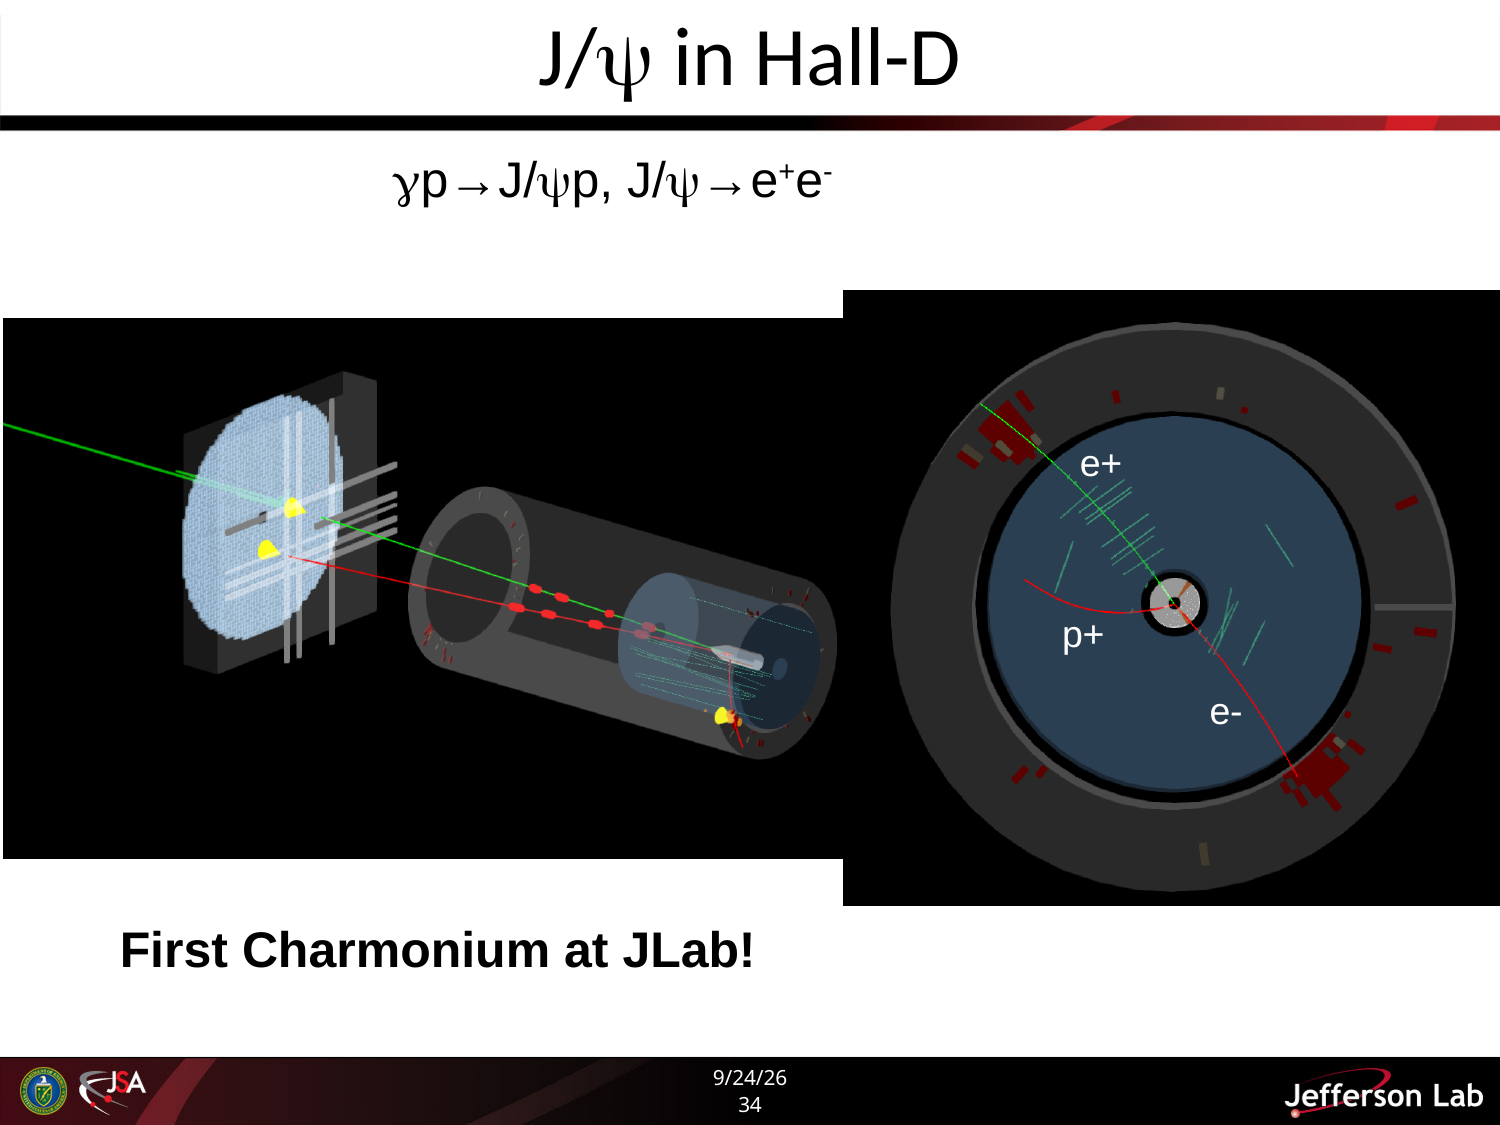

# J/y in Hall-D
gp→J/yp, J/y→e+e-
e+
p+
e-
First Charmonium at JLab!
34